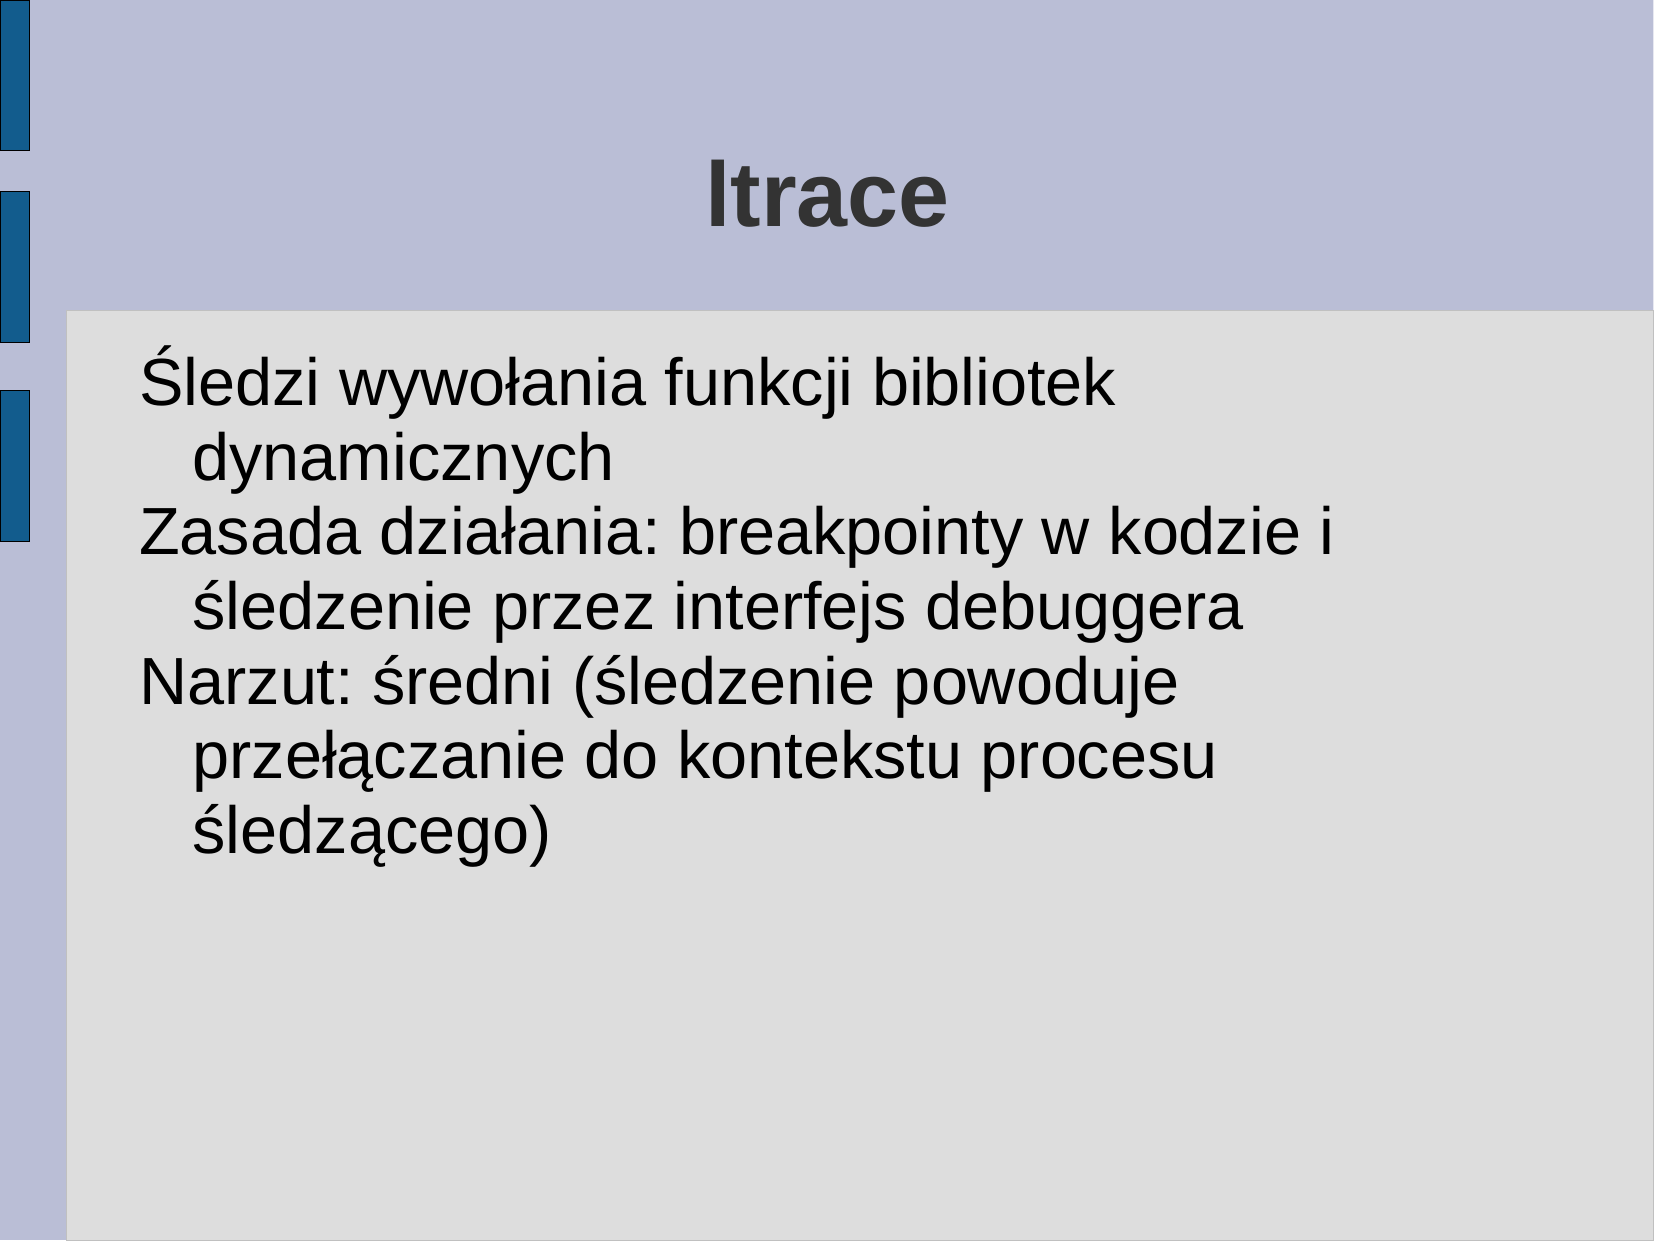

# ltrace
Śledzi wywołania funkcji bibliotek dynamicznych
Zasada działania: breakpointy w kodzie i śledzenie przez interfejs debuggera
Narzut: średni (śledzenie powoduje przełączanie do kontekstu procesu śledzącego)